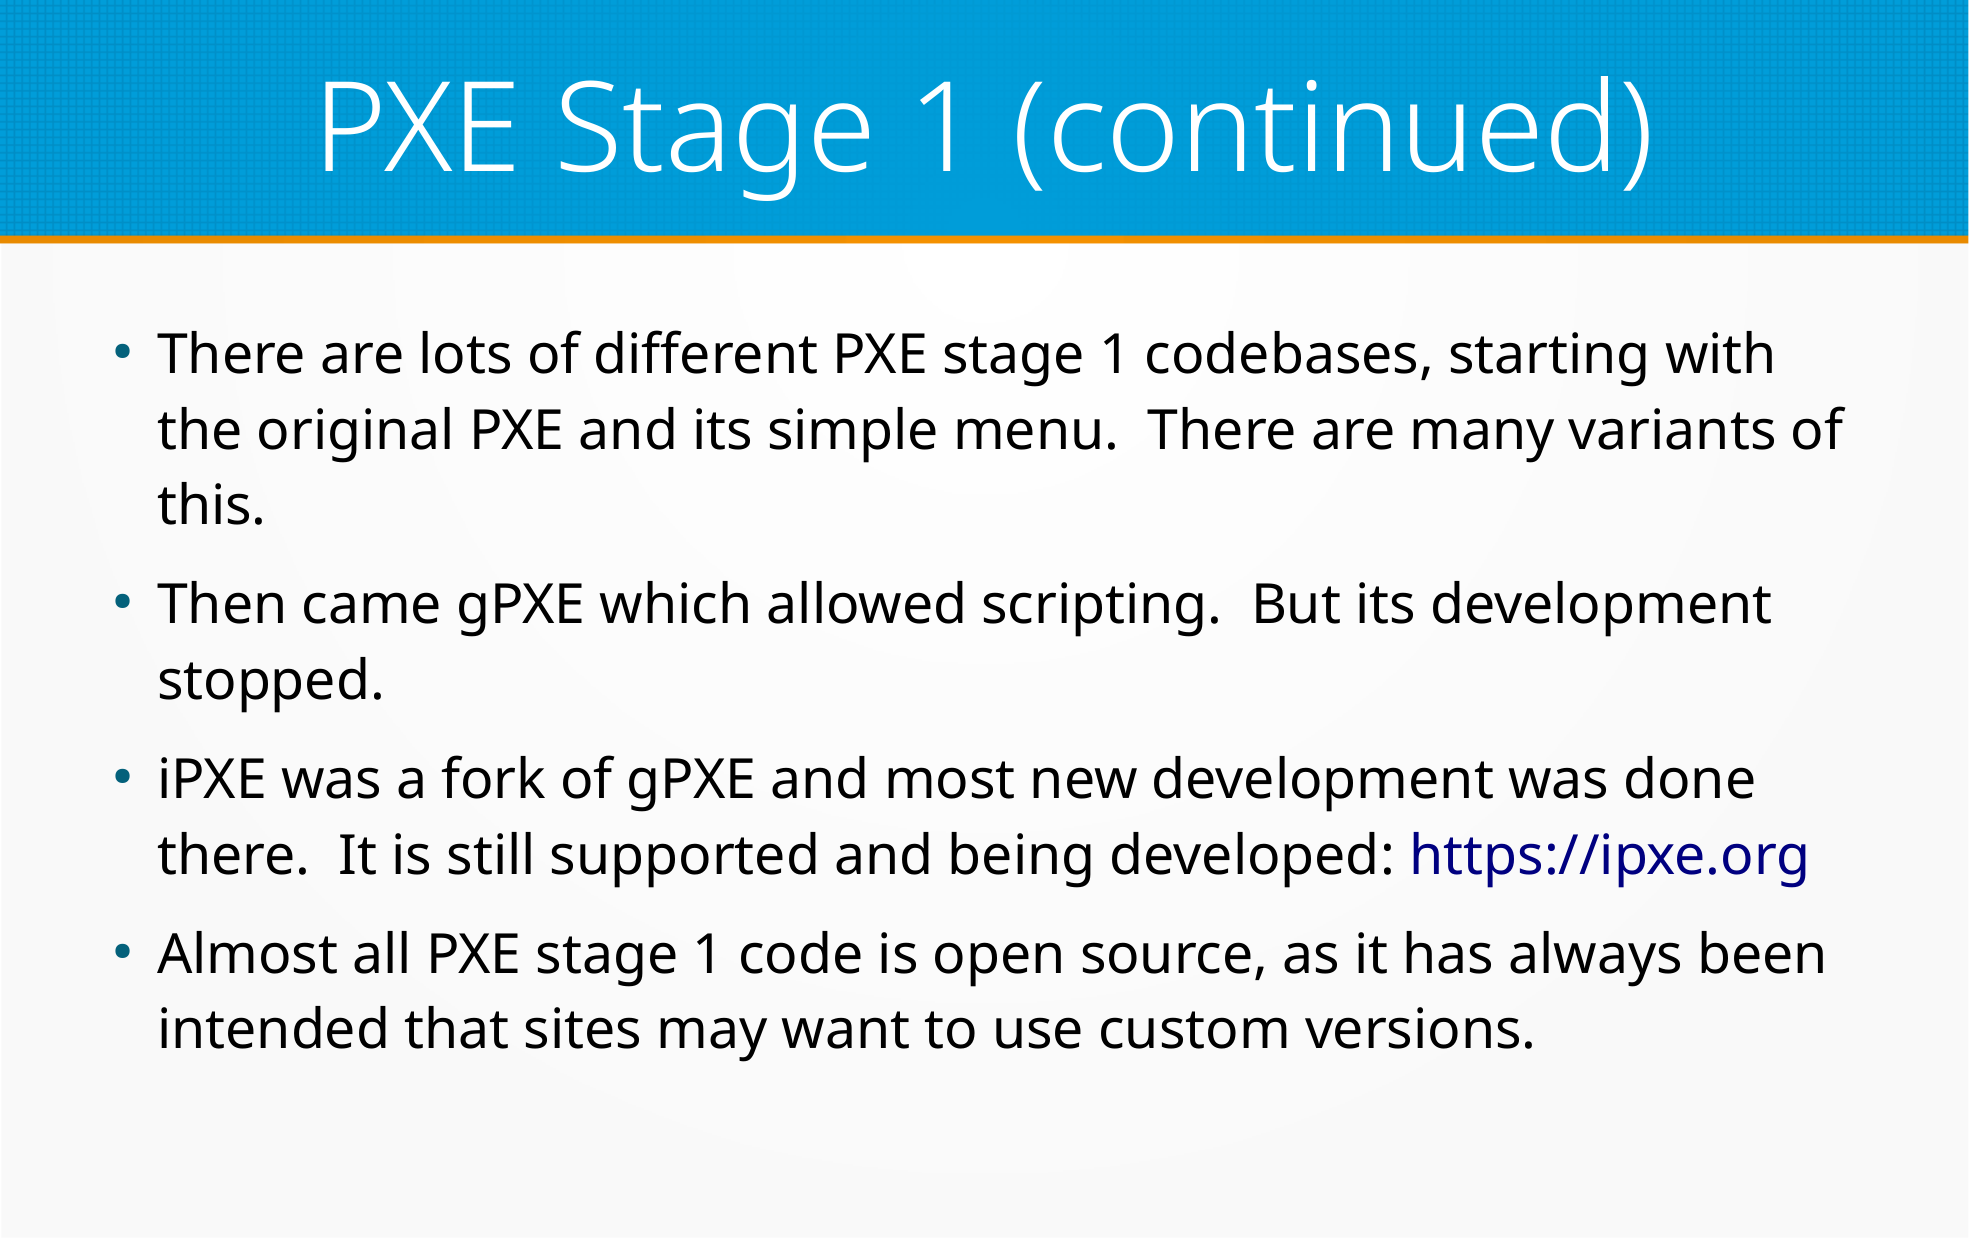

# PXE Stage 1 (continued)
There are lots of different PXE stage 1 codebases, starting with the original PXE and its simple menu. There are many variants of this.
Then came gPXE which allowed scripting. But its development stopped.
iPXE was a fork of gPXE and most new development was done there. It is still supported and being developed: https://ipxe.org
Almost all PXE stage 1 code is open source, as it has always been intended that sites may want to use custom versions.